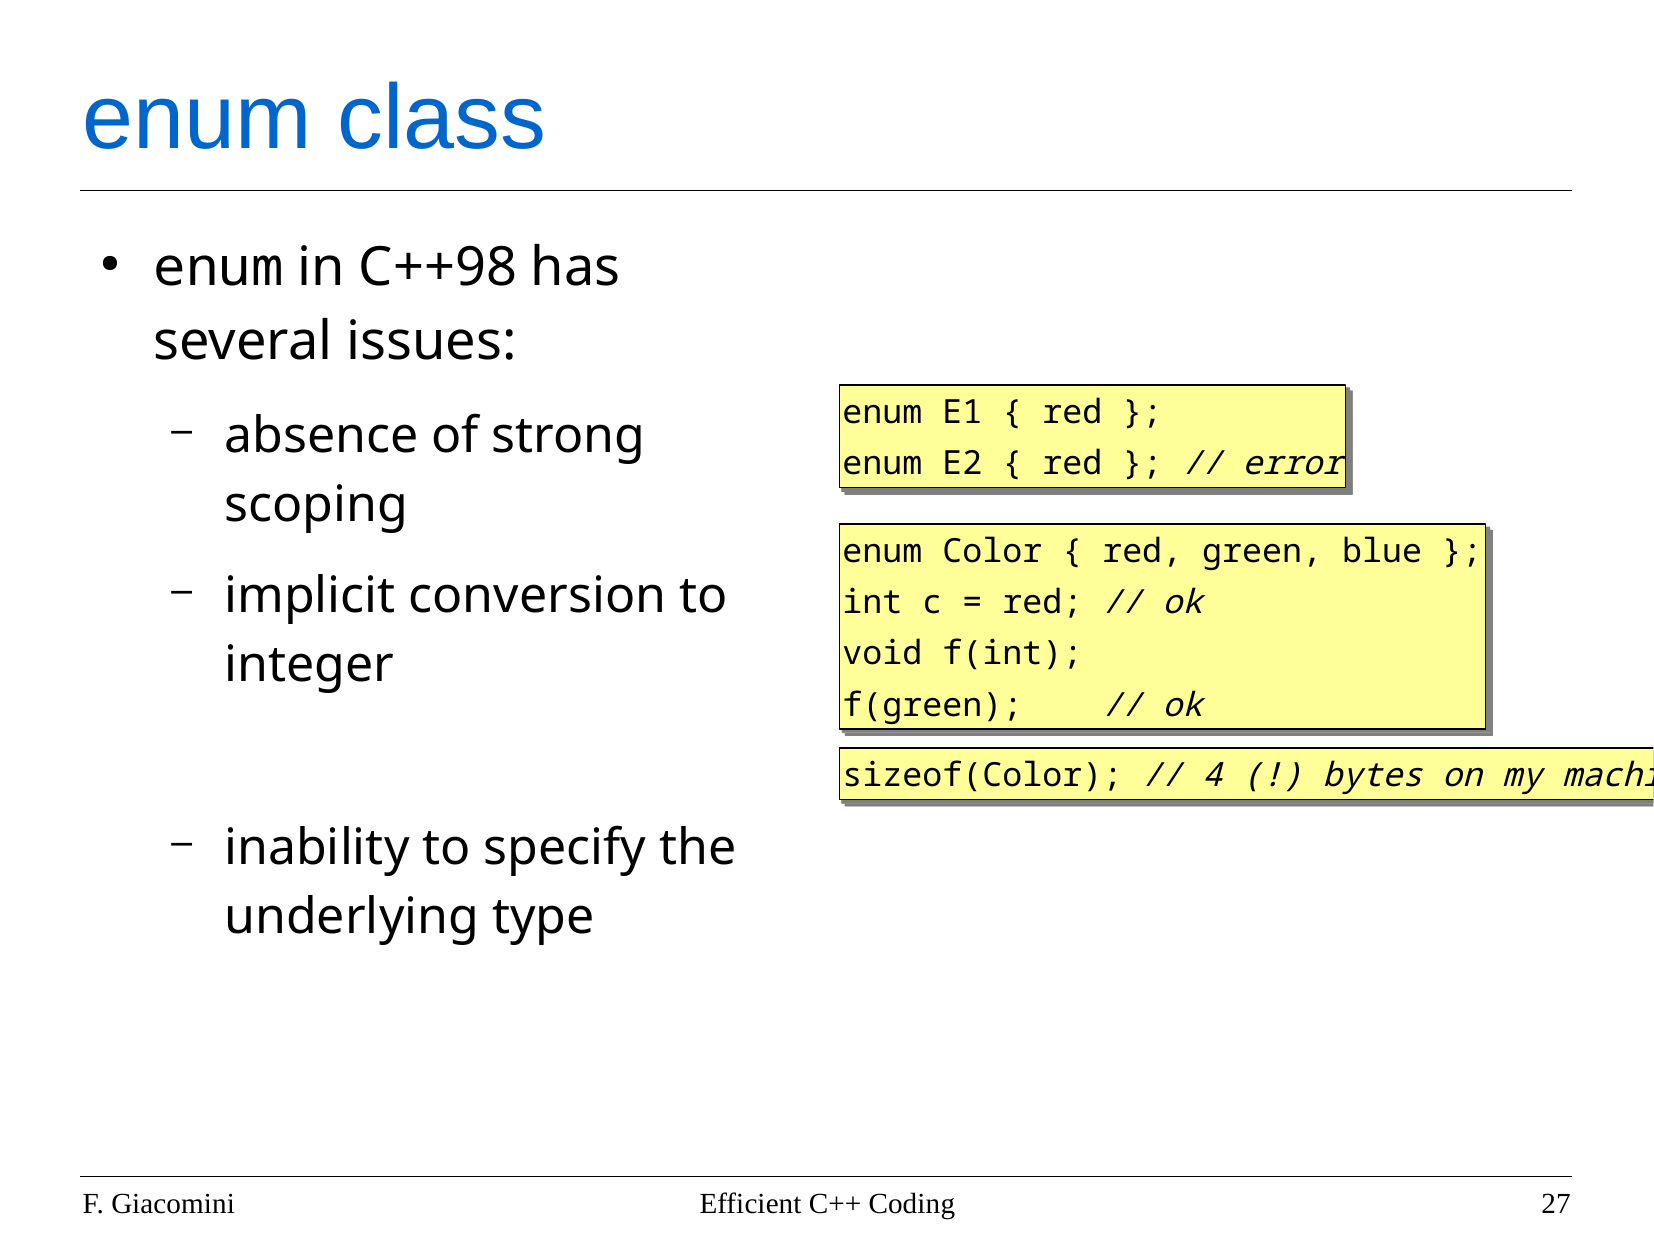

# enum class
enum in C++98 has several issues:
absence of strong scoping
implicit conversion to integer
inability to specify the underlying type
enum E1 { red };
enum E2 { red }; // error
enum Color { red, green, blue };
int c = red; // ok
void f(int);
f(green); // ok
sizeof(Color); // 4 (!) bytes on my machine
F. Giacomini
Efficient C++ Coding
27